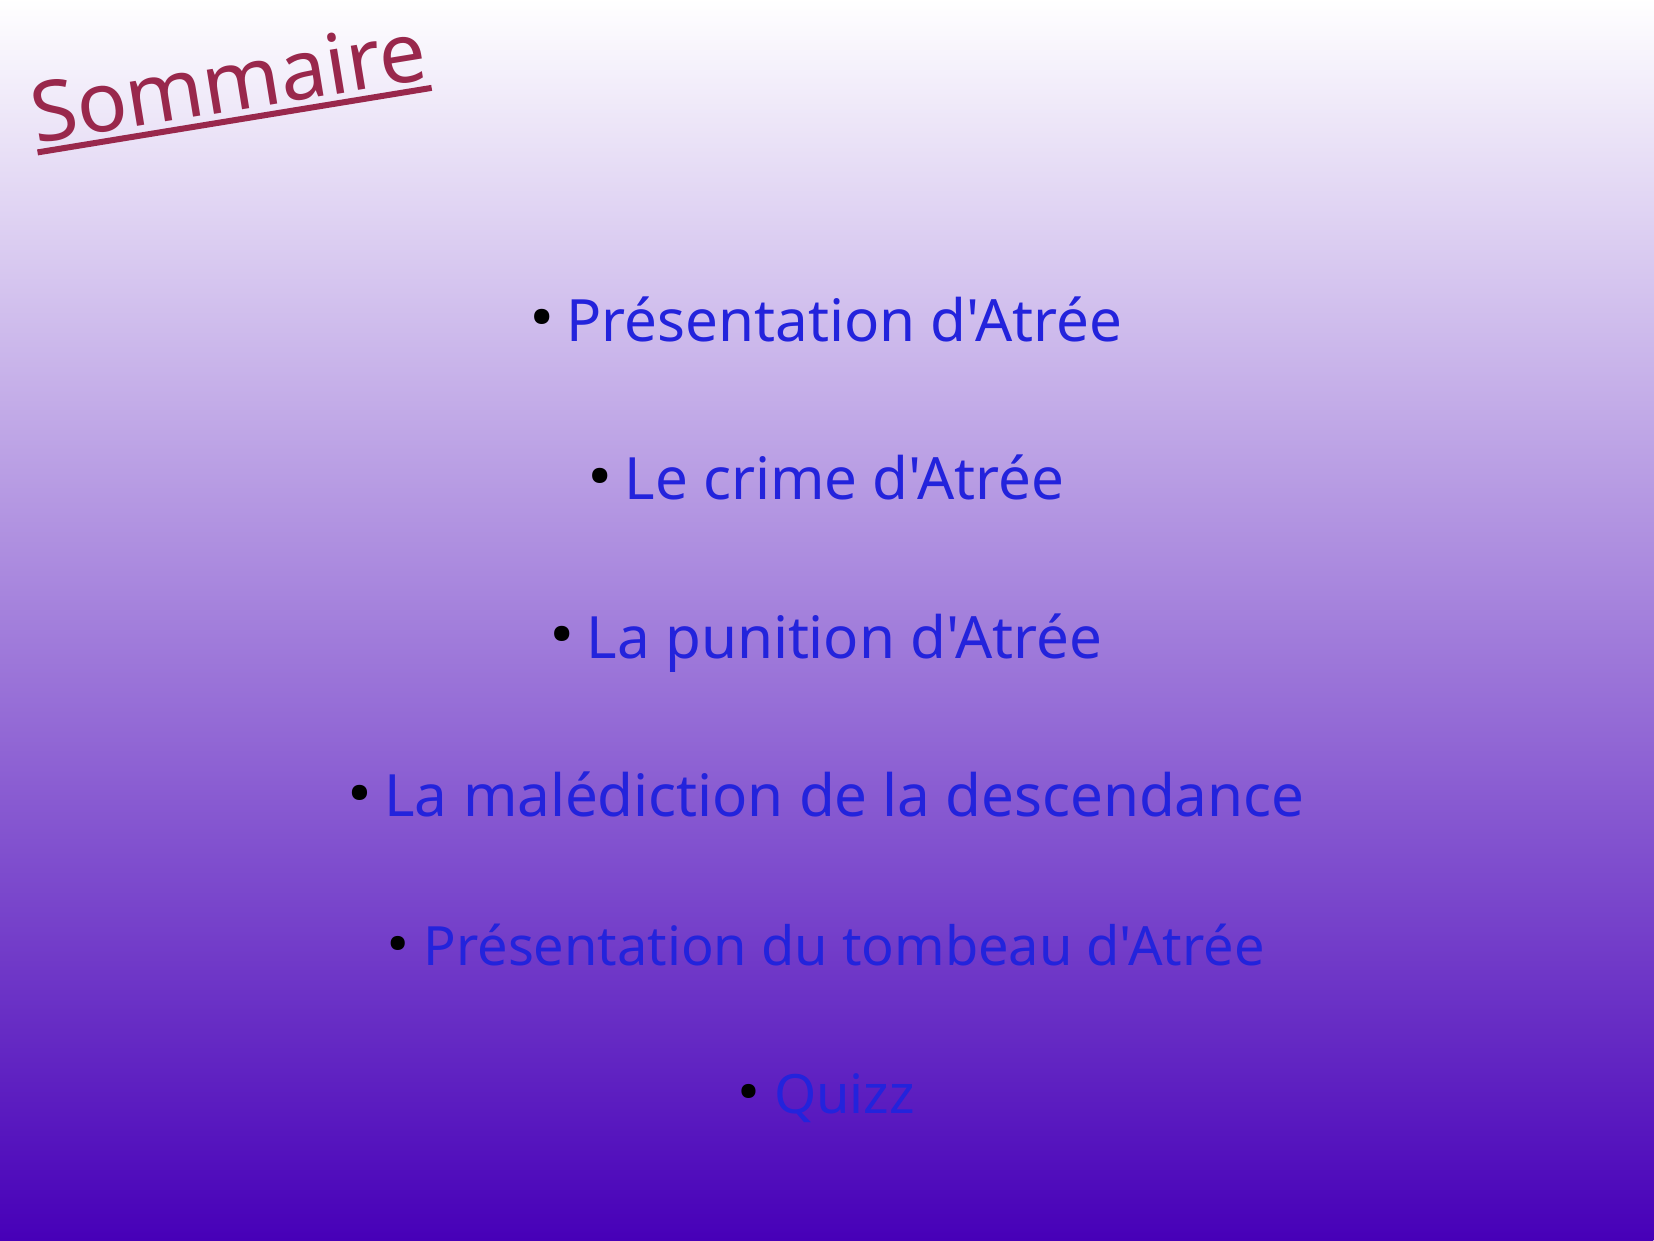

Sommaire
Présentation d'Atrée
Le crime d'Atrée
La punition d'Atrée
La malédiction de la descendance
Présentation du tombeau d'Atrée
Quizz